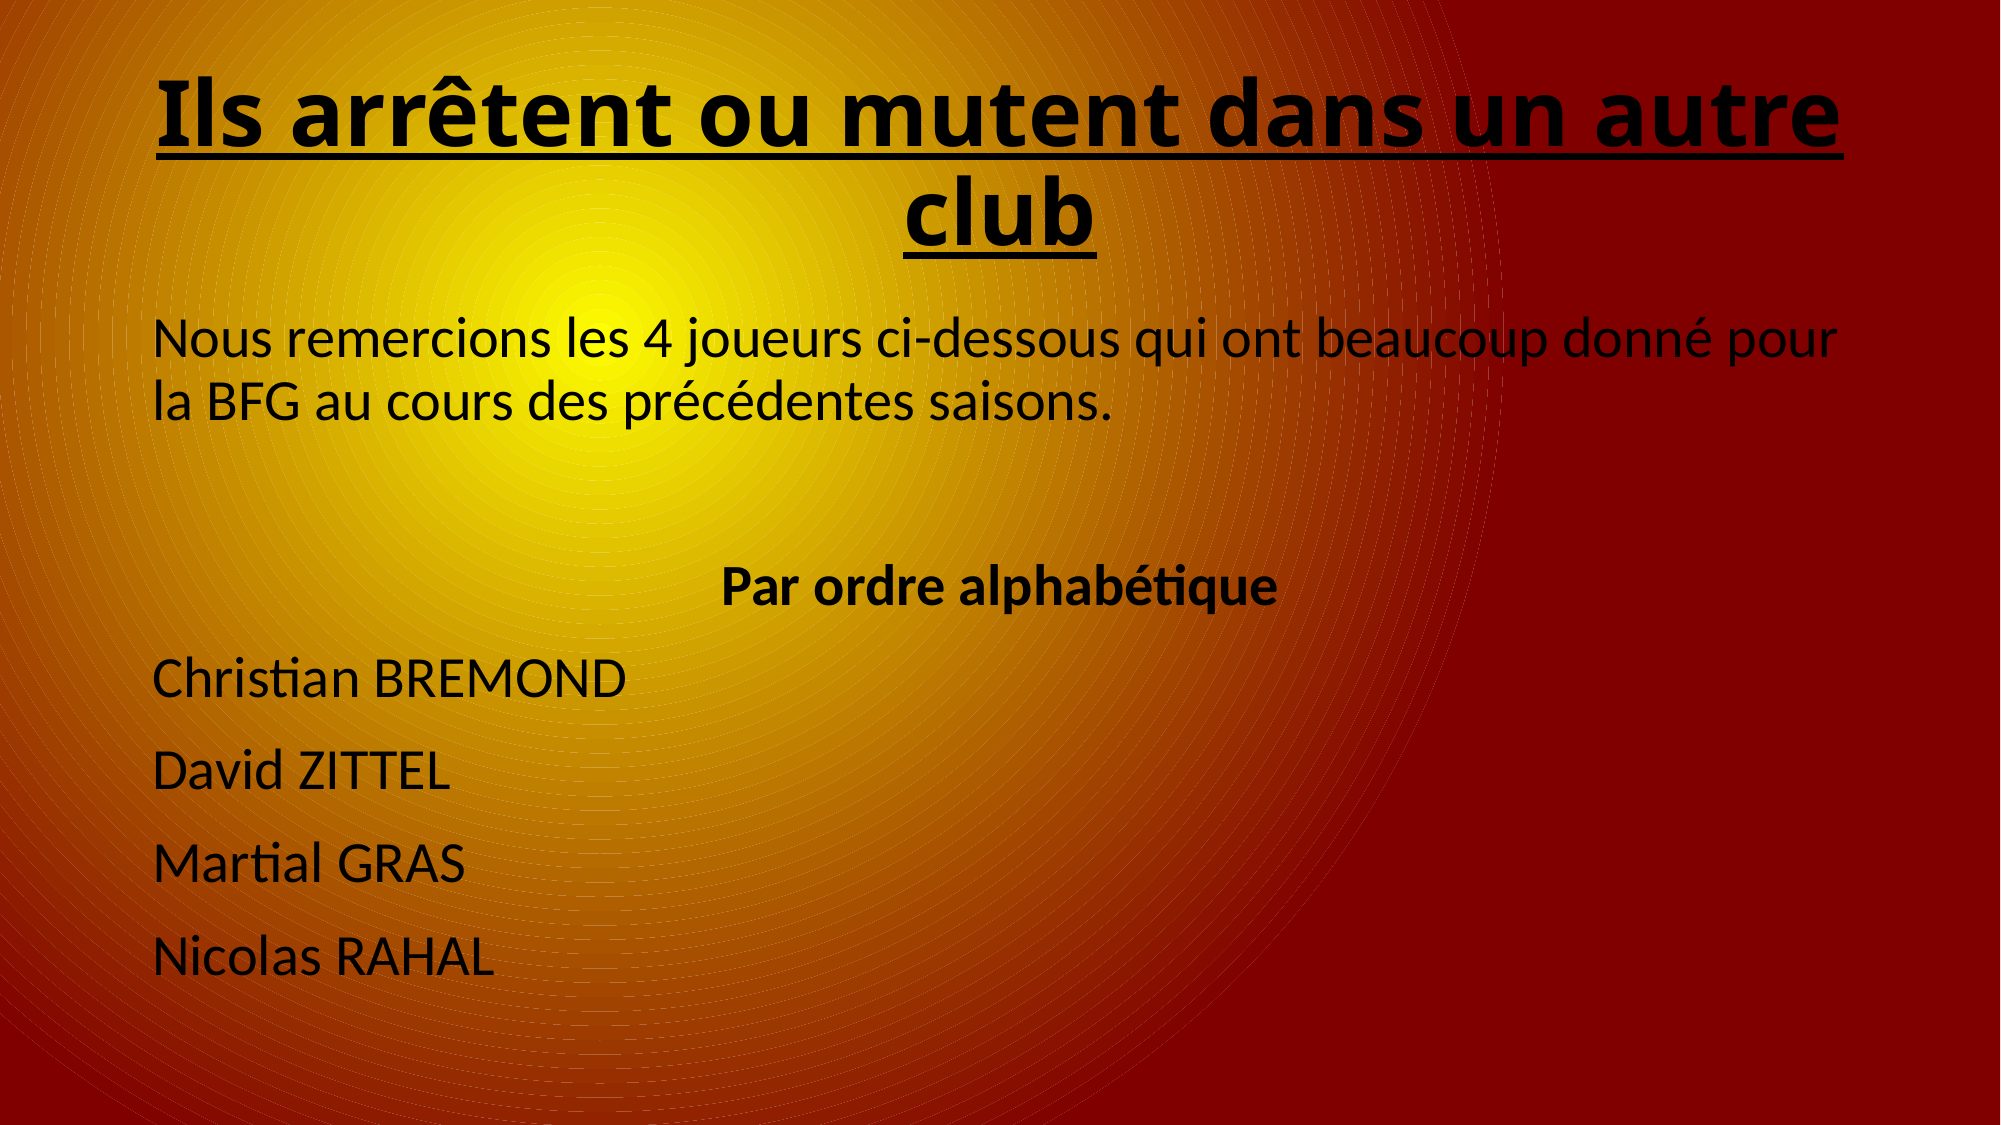

# Ils arrêtent ou mutent dans un autre club
Nous remercions les 4 joueurs ci-dessous qui ont beaucoup donné pour la BFG au cours des précédentes saisons.
Par ordre alphabétique
Christian BREMOND
David ZITTEL
Martial GRAS
Nicolas RAHAL